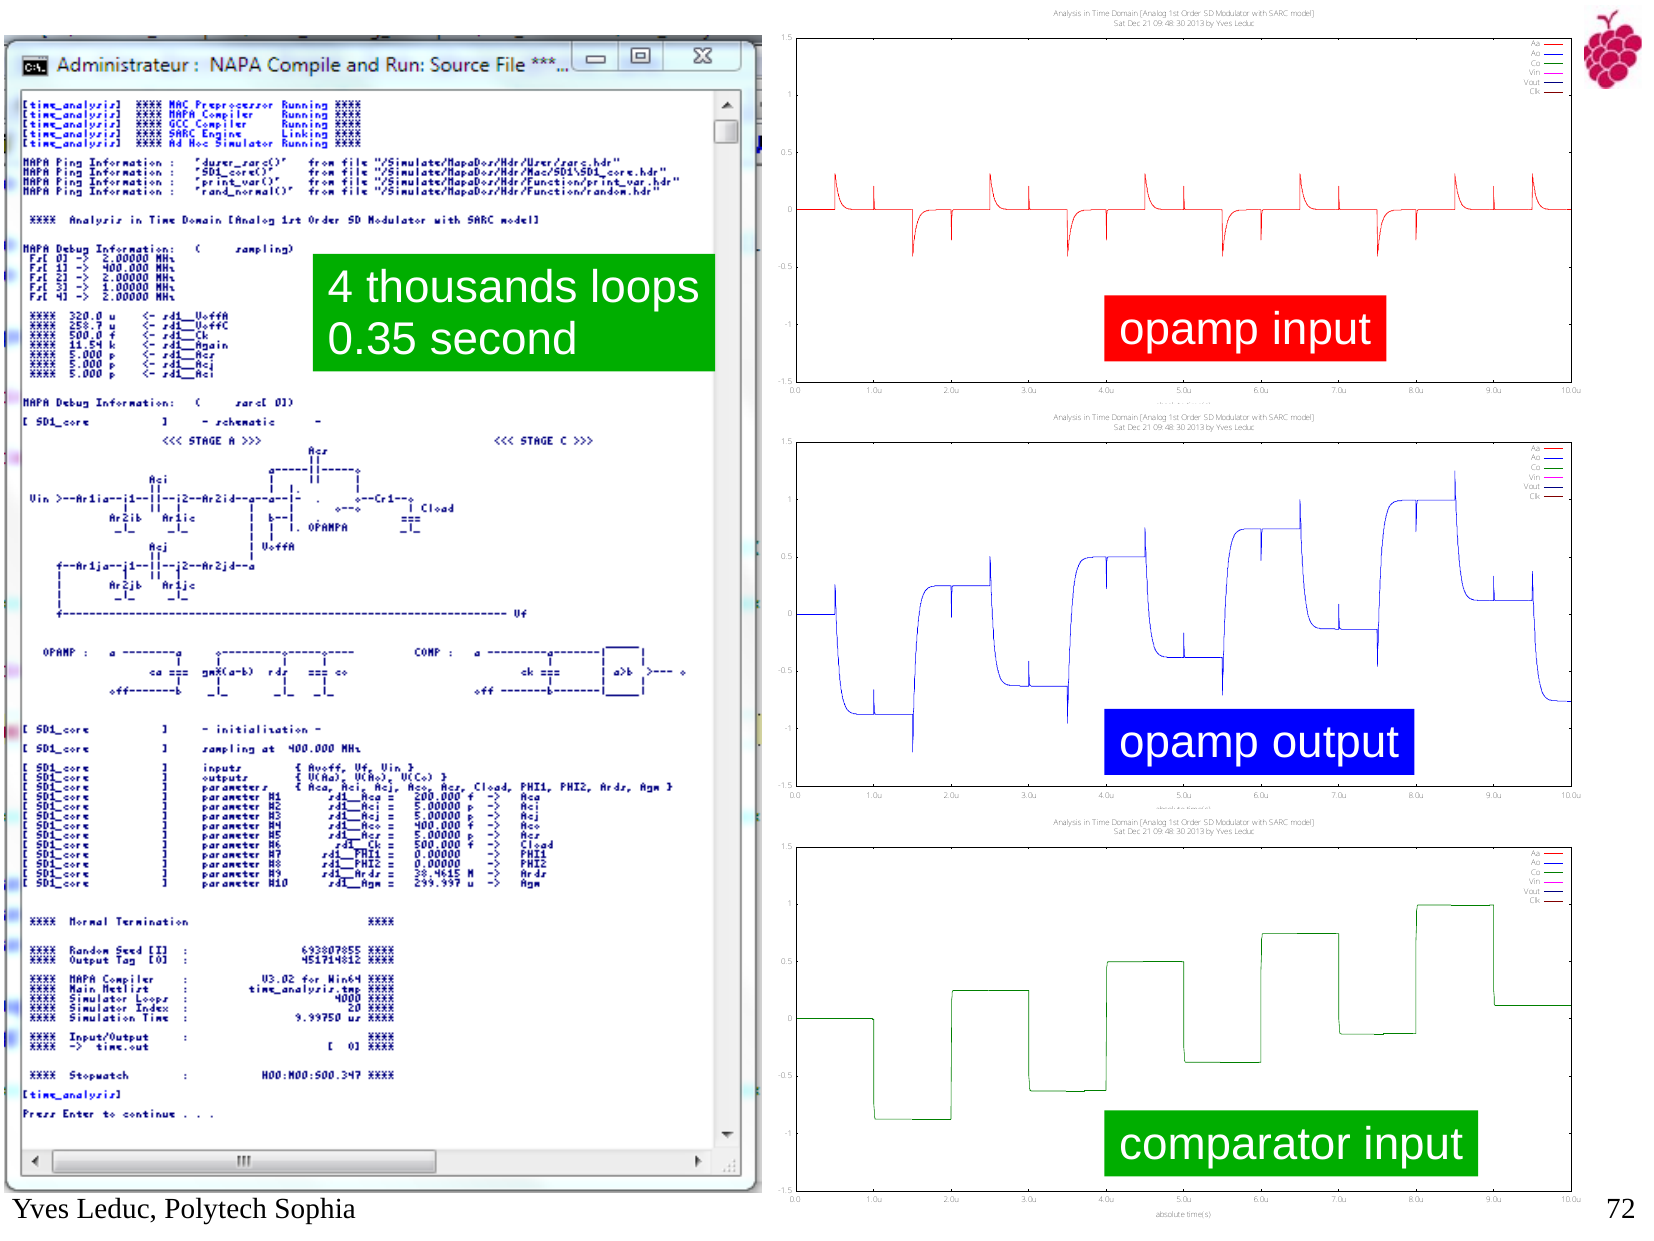

4 thousands loops
0.35 second
opamp input
opamp output
comparator input
Yves Leduc, Polytech Sophia
72